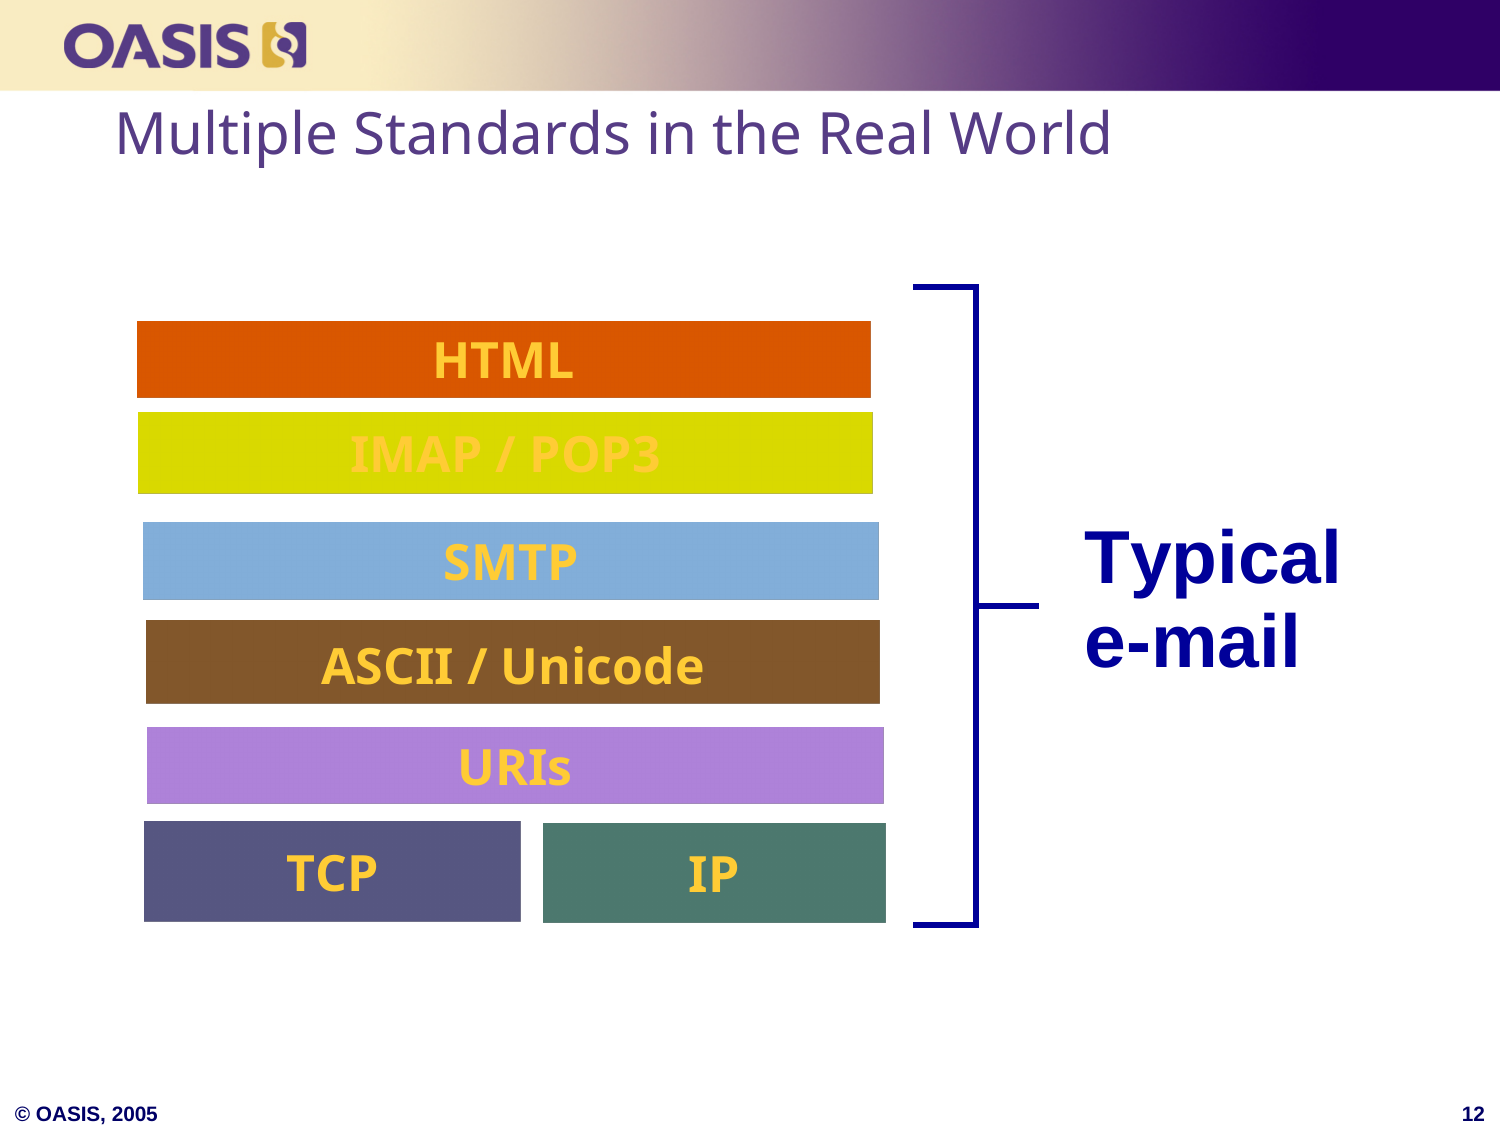

# Multiple Standards in the Real World
HTML
IMAP / POP3
SMTP
ASCII / Unicode
URIs
TCP
IP
Typical e-mail
© OASIS, 2005
12